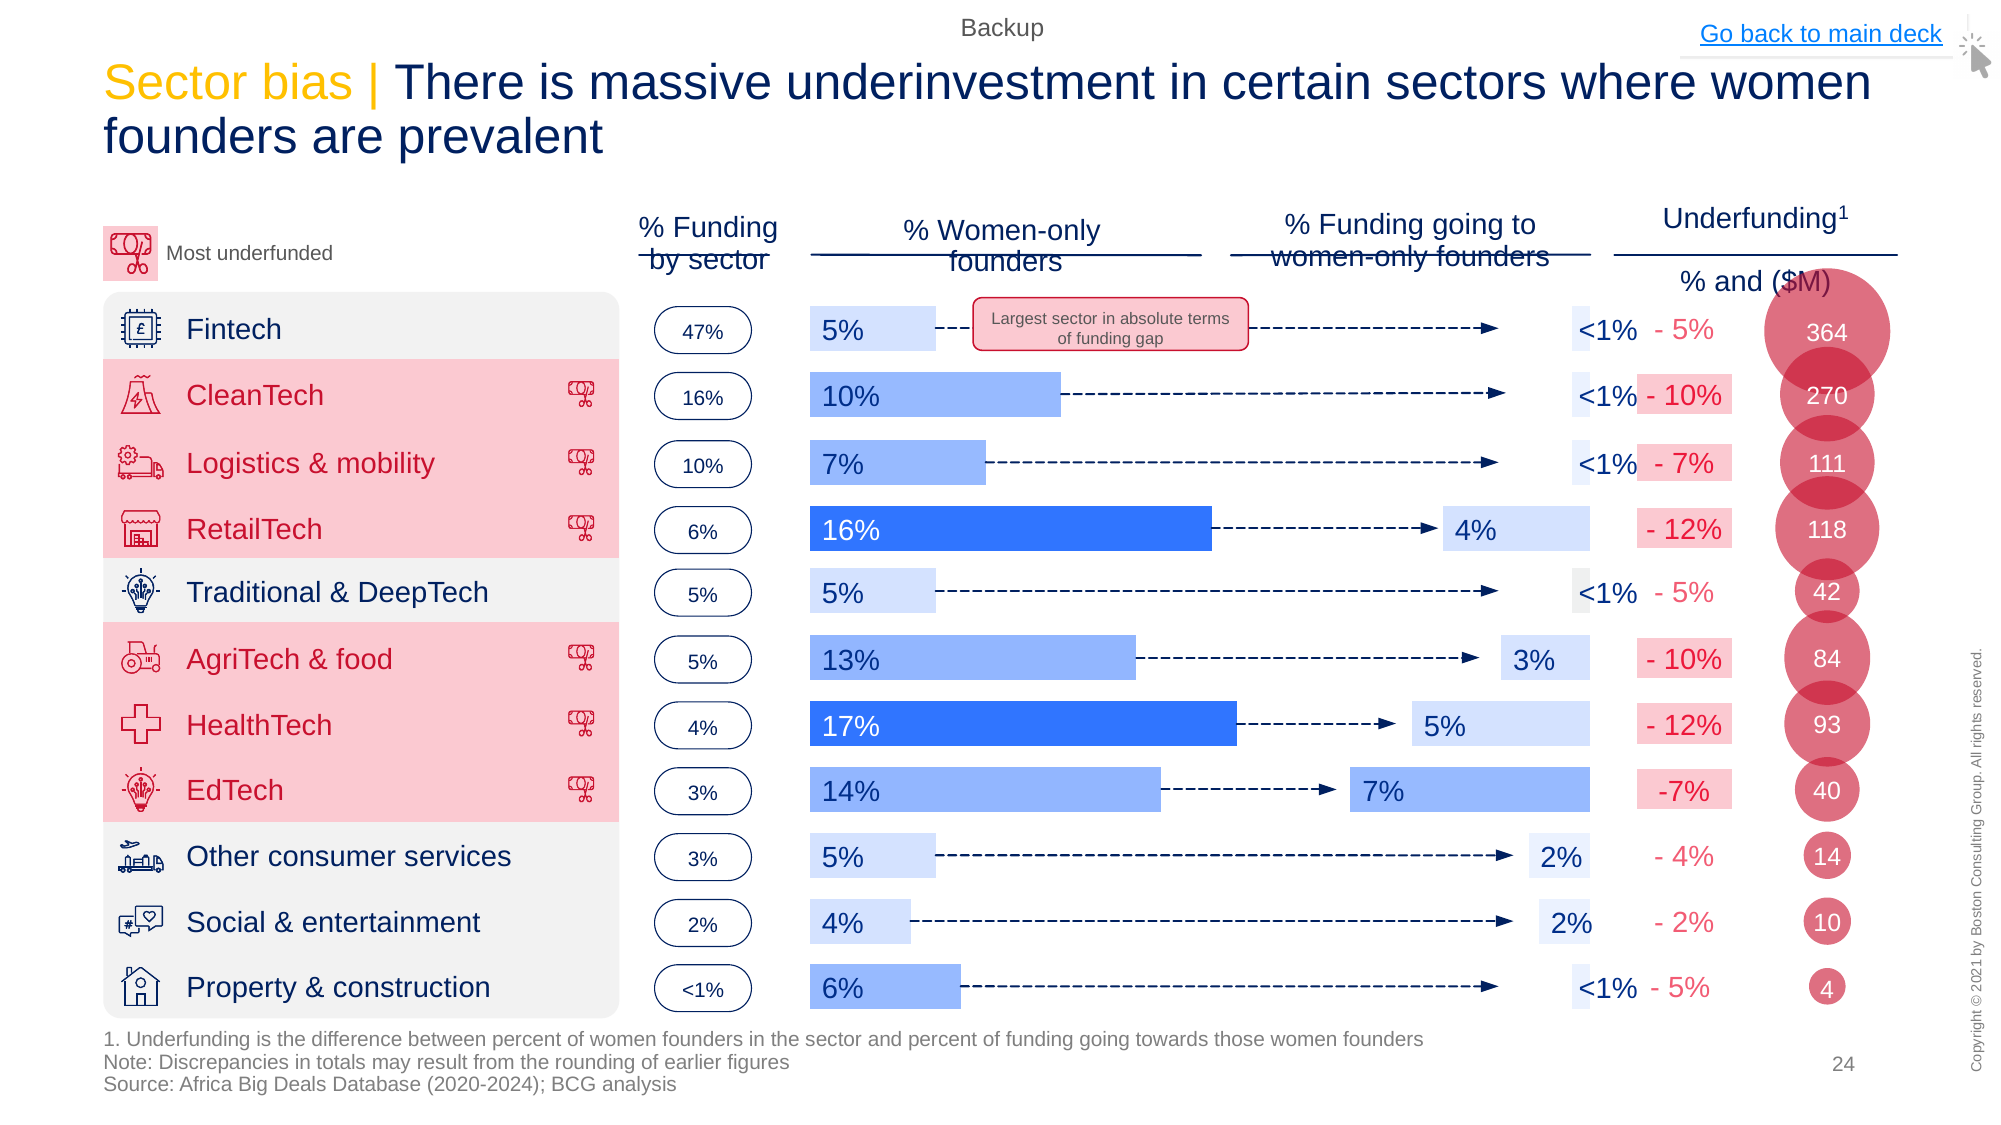

Go back to main deck
# Sector bias | There is massive underinvestment in certain sectors where women founders are prevalent
Underfunding1
% and ($M)
% Funding going to women-only founders
% Funding by sector
% Women-only
founders
Most underfunded
364
Largest sector in absolute terms of funding gap
Fintech
5%
<1%
47%
- 5%
270
CleanTech
10%
<1%
16%
- 10%
111
Logistics & mobility
7%
<1%
10%
- 7%
118
RetailTech
16%
4%
6%
- 12%
42
Traditional & DeepTech
5%
<1%
5%
- 5%
84
AgriTech & food
13%
3%
5%
- 10%
93
HealthTech
17%
5%
4%
- 12%
40
EdTech
14%
7%
3%
-7%
Other consumer services
14
5%
2%
3%
- 4%
Social & entertainment
10
4%
2%
2%
- 2%
Property & construction
6%
<1%
<1%
- 5%
4
1. Underfunding is the difference between percent of women founders in the sector and percent of funding going towards those women founders
Note: Discrepancies in totals may result from the rounding of earlier figures
Source: Africa Big Deals Database (2020-2024); BCG analysis